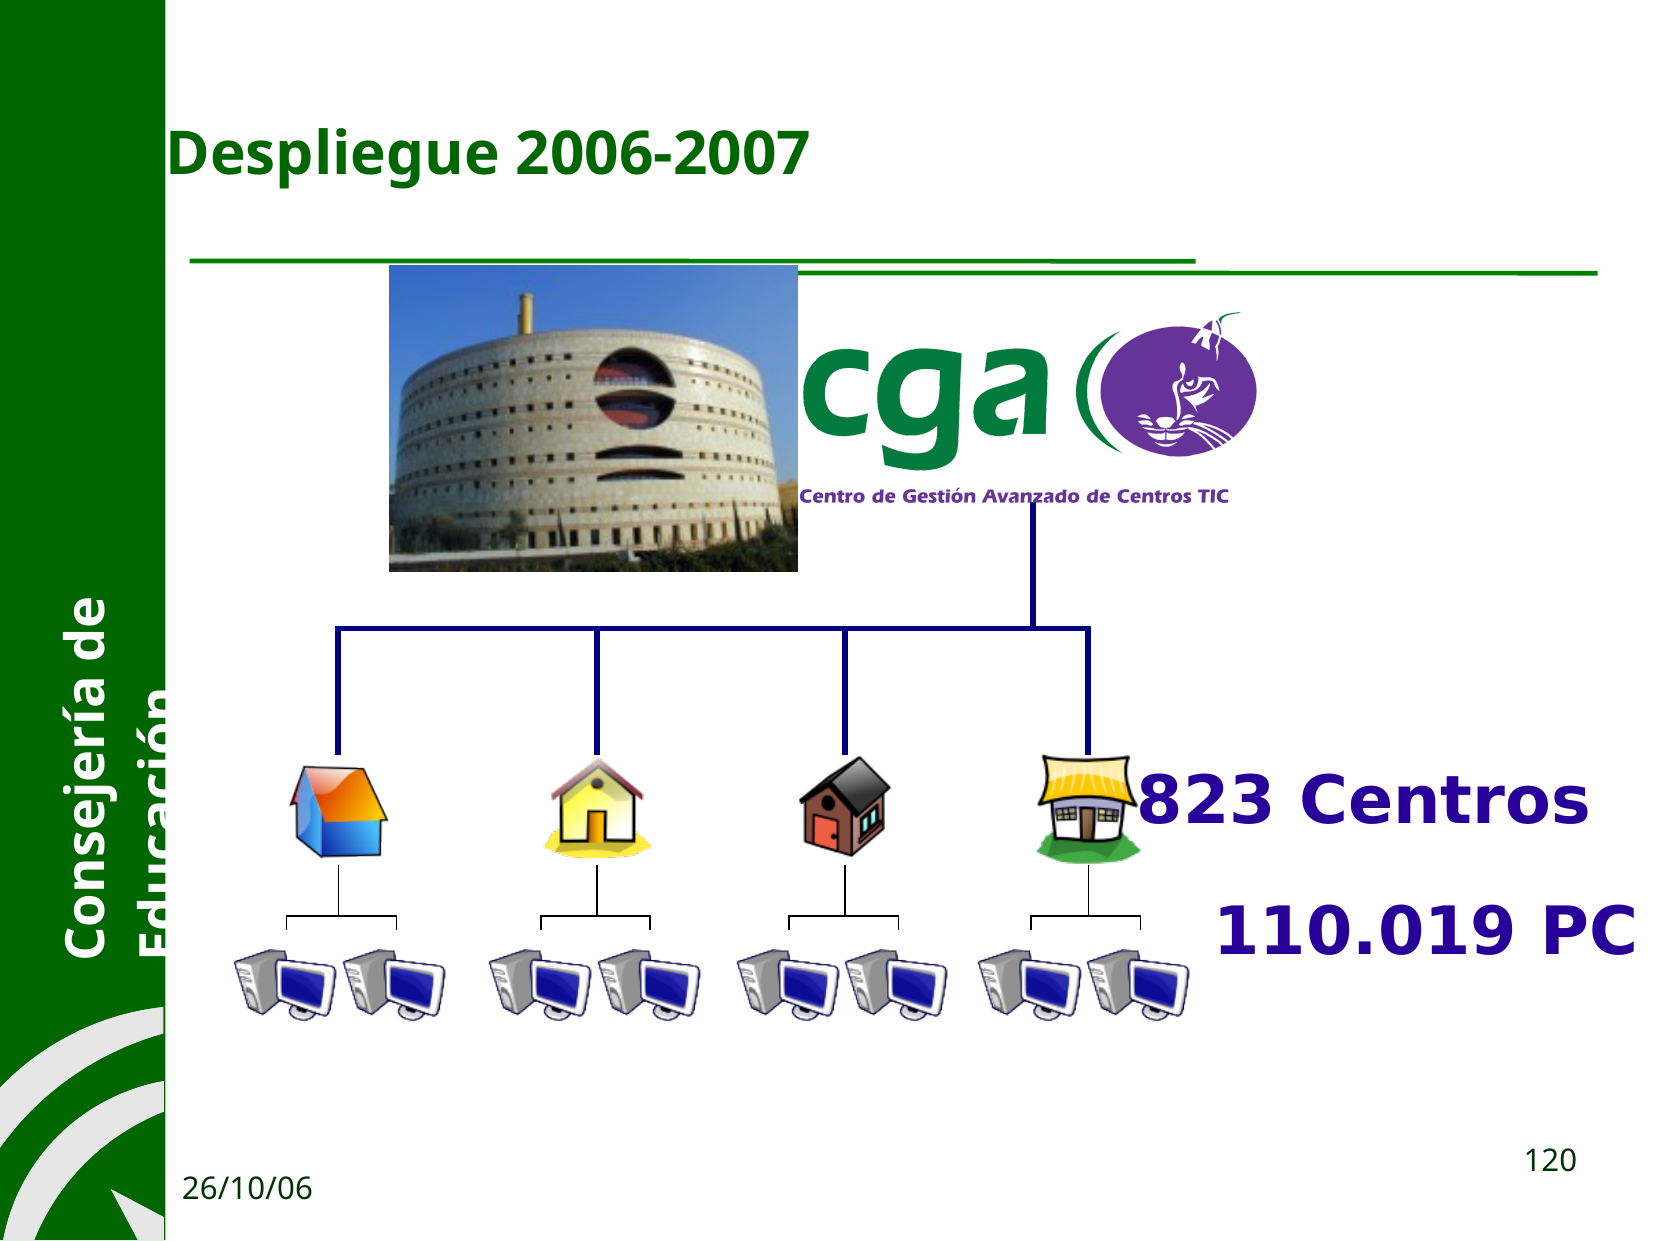

# Despliegue 2006-2007
823 Centros
110.019 PC
120